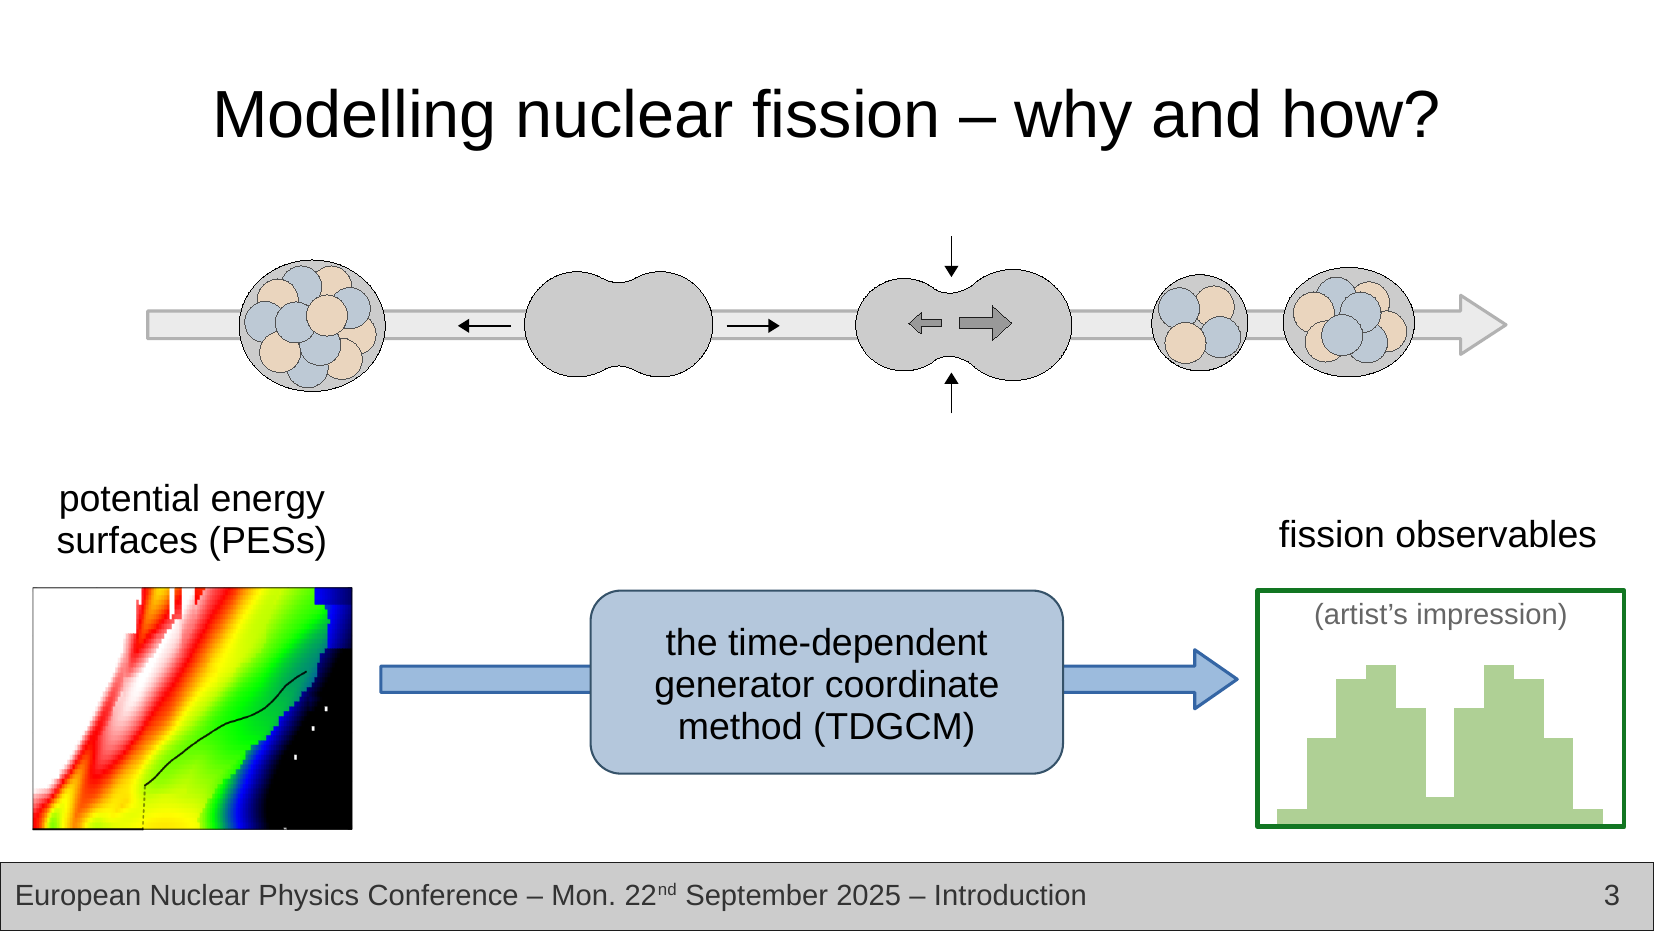

# Modelling nuclear fission – why and how?
potential energy
surfaces (PESs)
fission observables
(artist’s impression)
the time-dependent generator coordinate method (TDGCM)
European Nuclear Physics Conference – Mon. 22nd September 2025 – Introduction